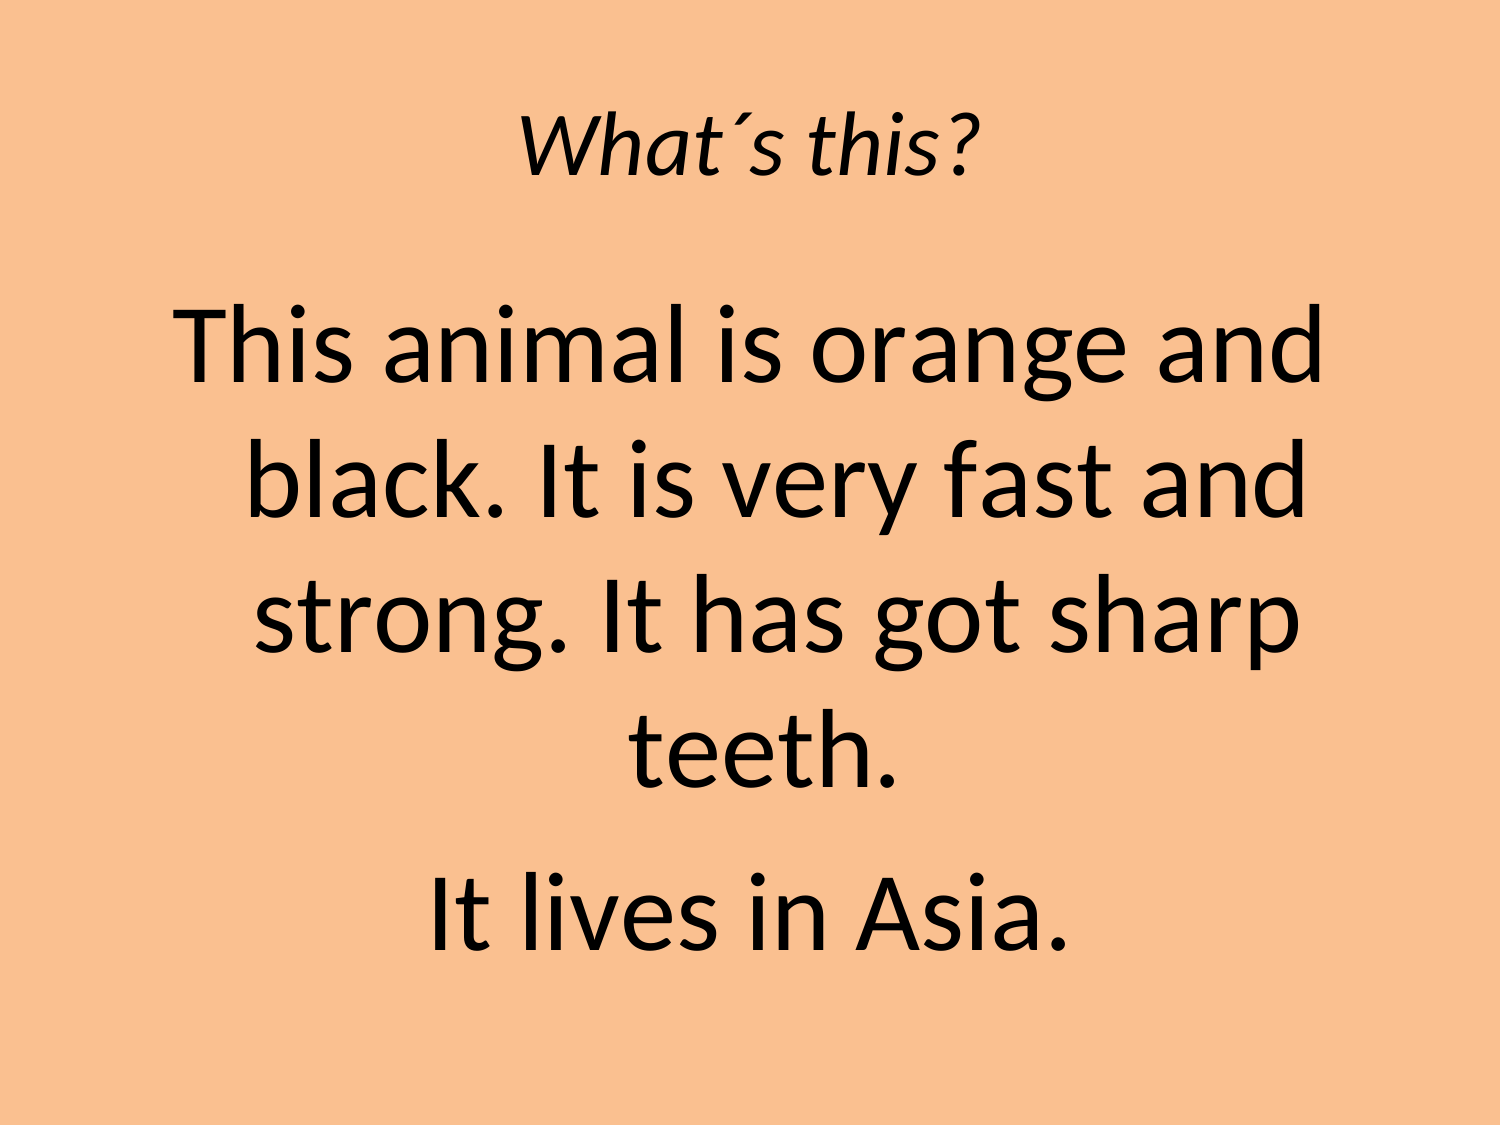

# What´s this?
This animal is orange and black. It is very fast and strong. It has got sharp teeth.
It lives in Asia.